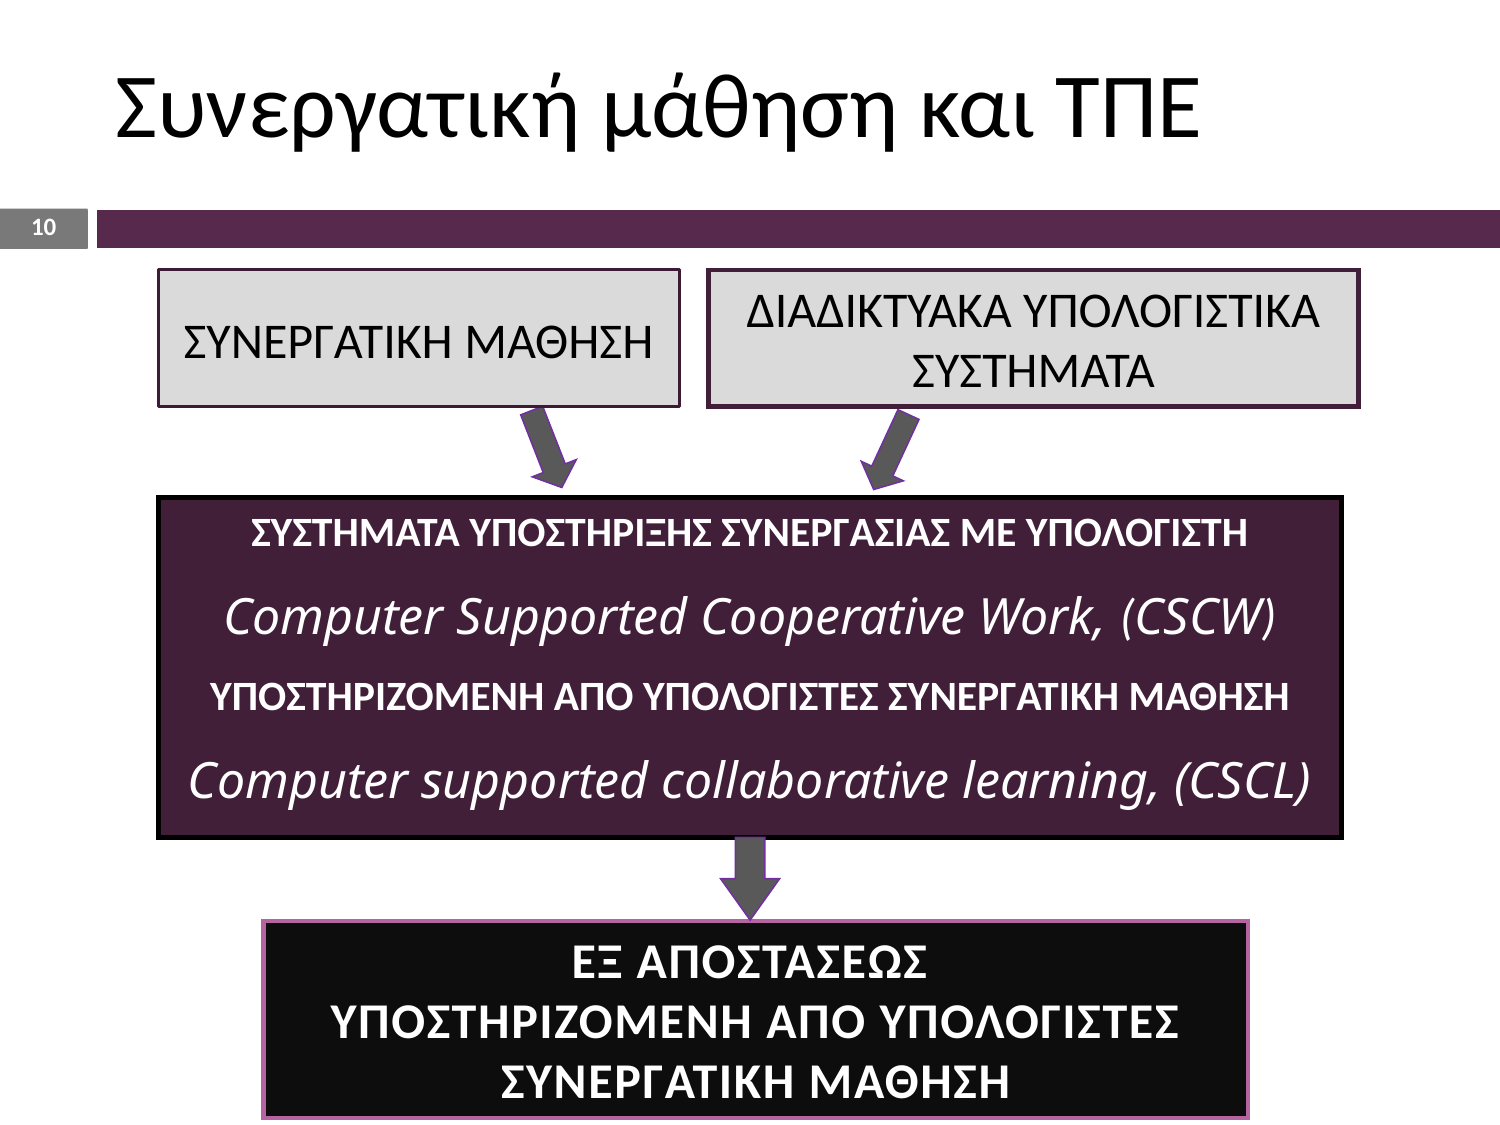

# Συνεργατική μάθηση και ΤΠΕ
ΣΥΝΕΡΓΑΤΙΚΗ ΜΑΘΗΣΗ
ΔΙΑΔΙΚΤΥΑΚΑ ΥΠΟΛΟΓΙΣΤΙΚΑ ΣΥΣΤΗΜΑΤΑ
ΣΥΣΤΗΜΑΤΑ ΥΠΟΣΤΗΡΙΞΗΣ ΣΥΝΕΡΓΑΣΙΑΣ ΜΕ ΥΠΟΛΟΓΙΣΤΗ
Computer Supported Cooperative Work, (CSCW)
ΥΠΟΣΤΗΡΙΖΟΜΕΝΗ ΑΠΟ ΥΠΟΛΟΓΙΣΤΕΣ ΣΥΝΕΡΓΑΤΙΚΗ ΜΑΘΗΣΗ
Computer supported collaborative learning, (CSCL)
ΕΞ ΑΠΟΣΤΑΣΕΩΣ
ΥΠΟΣΤΗΡΙΖΟΜΕΝΗ ΑΠΟ ΥΠΟΛΟΓΙΣΤΕΣ ΣΥΝΕΡΓΑΤΙΚΗ ΜΑΘΗΣΗ